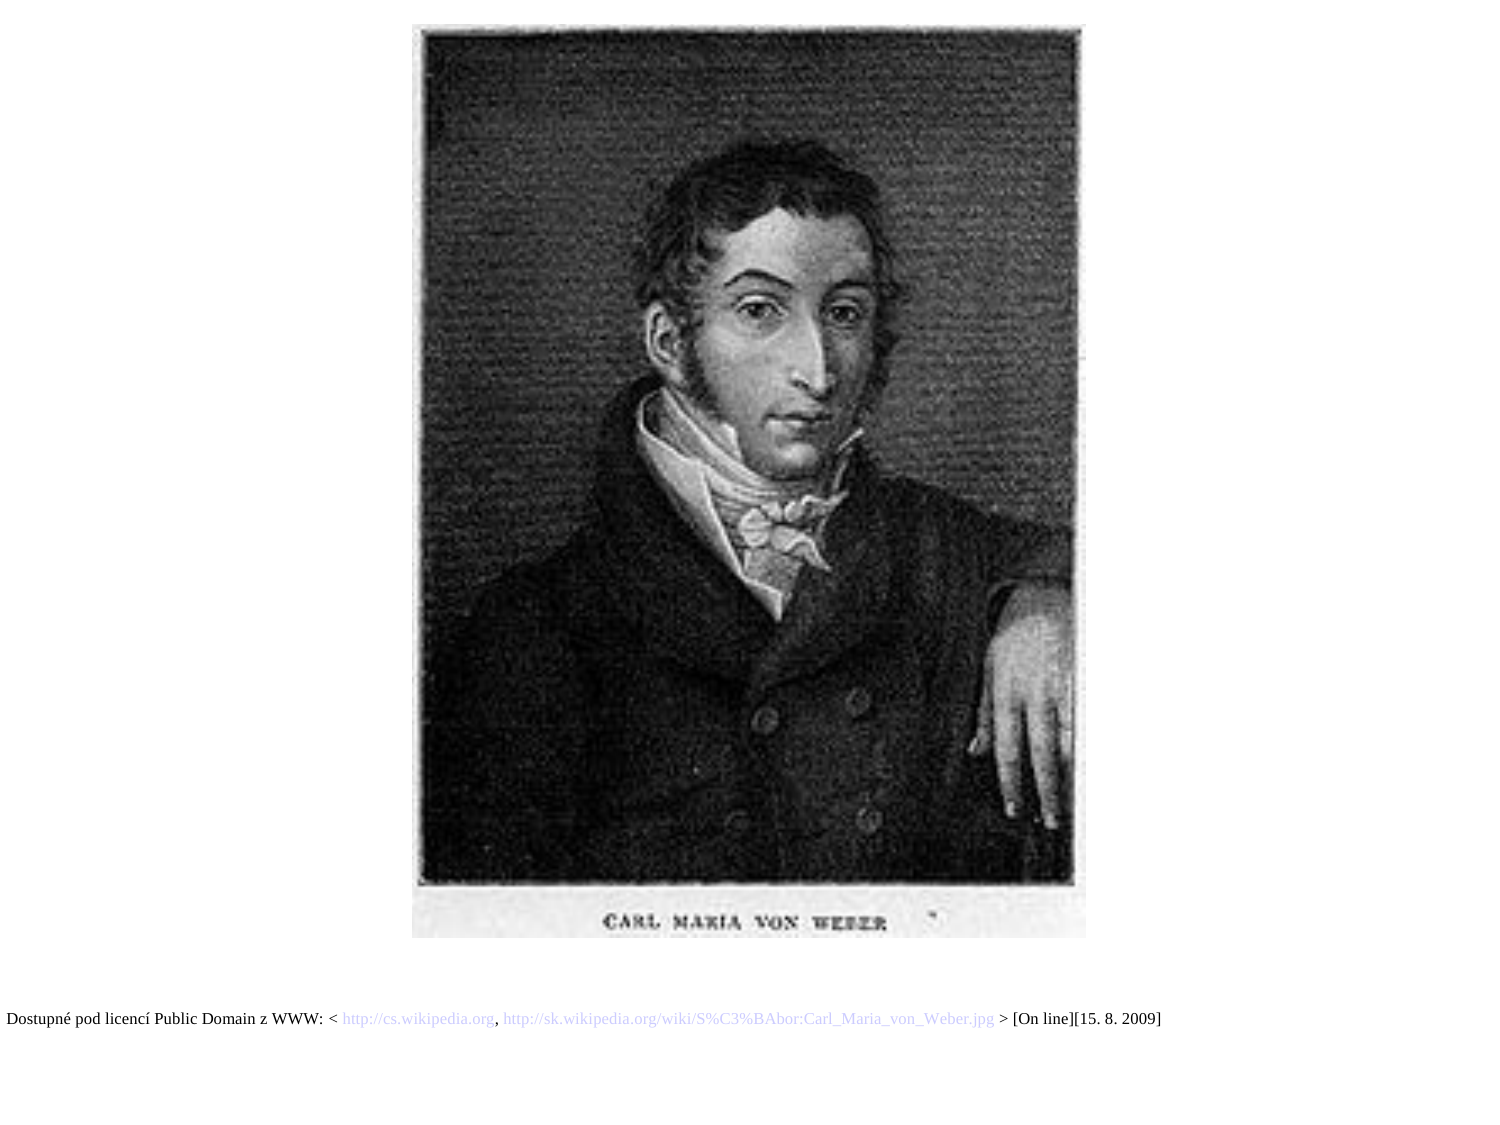

Dostupné pod licencí Public Domain z WWW: < http://cs.wikipedia.org, http://sk.wikipedia.org/wiki/S%C3%BAbor:Carl_Maria_von_Weber.jpg > [On line][15. 8. 2009]